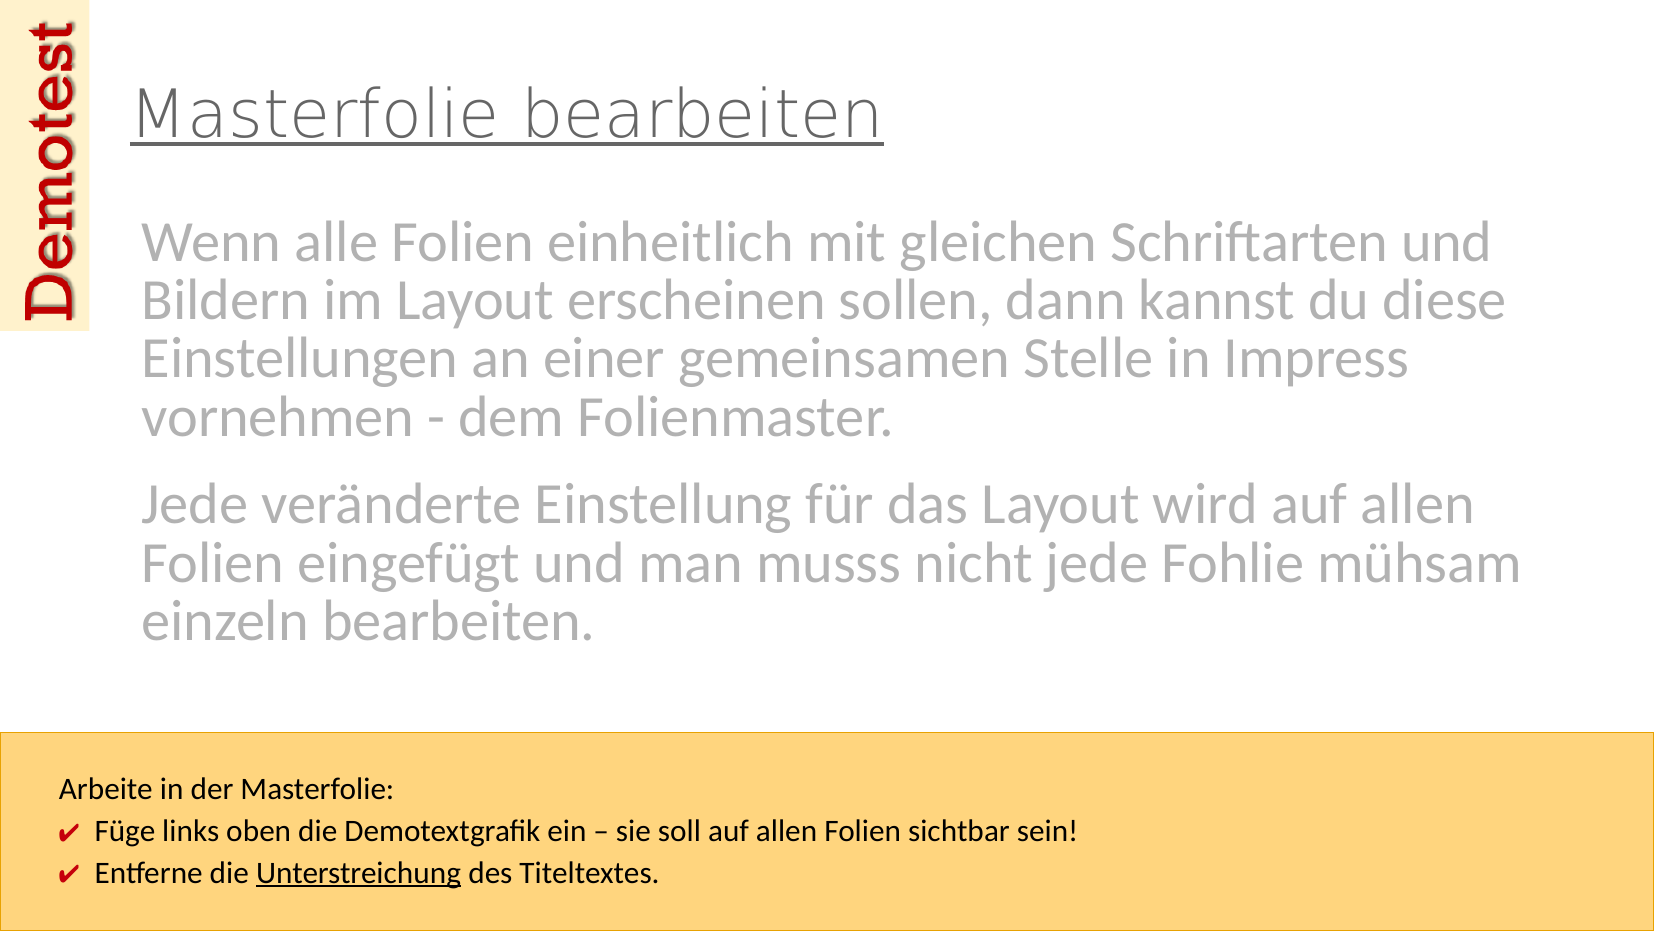

# Masterfolie bearbeiten
Wenn alle Folien einheitlich mit gleichen Schriftarten und Bildern im Layout erscheinen sollen, dann kannst du diese Einstellungen an einer gemeinsamen Stelle in Impress vornehmen - dem Folienmaster.
Jede veränderte Einstellung für das Layout wird auf allen Folien eingefügt und man musss nicht jede Fohlie mühsam einzeln bearbeiten.
Arbeite in der Masterfolie:
Füge links oben die Demotextgrafik ein – sie soll auf allen Folien sichtbar sein!
Entferne die Unterstreichung des Titeltextes.